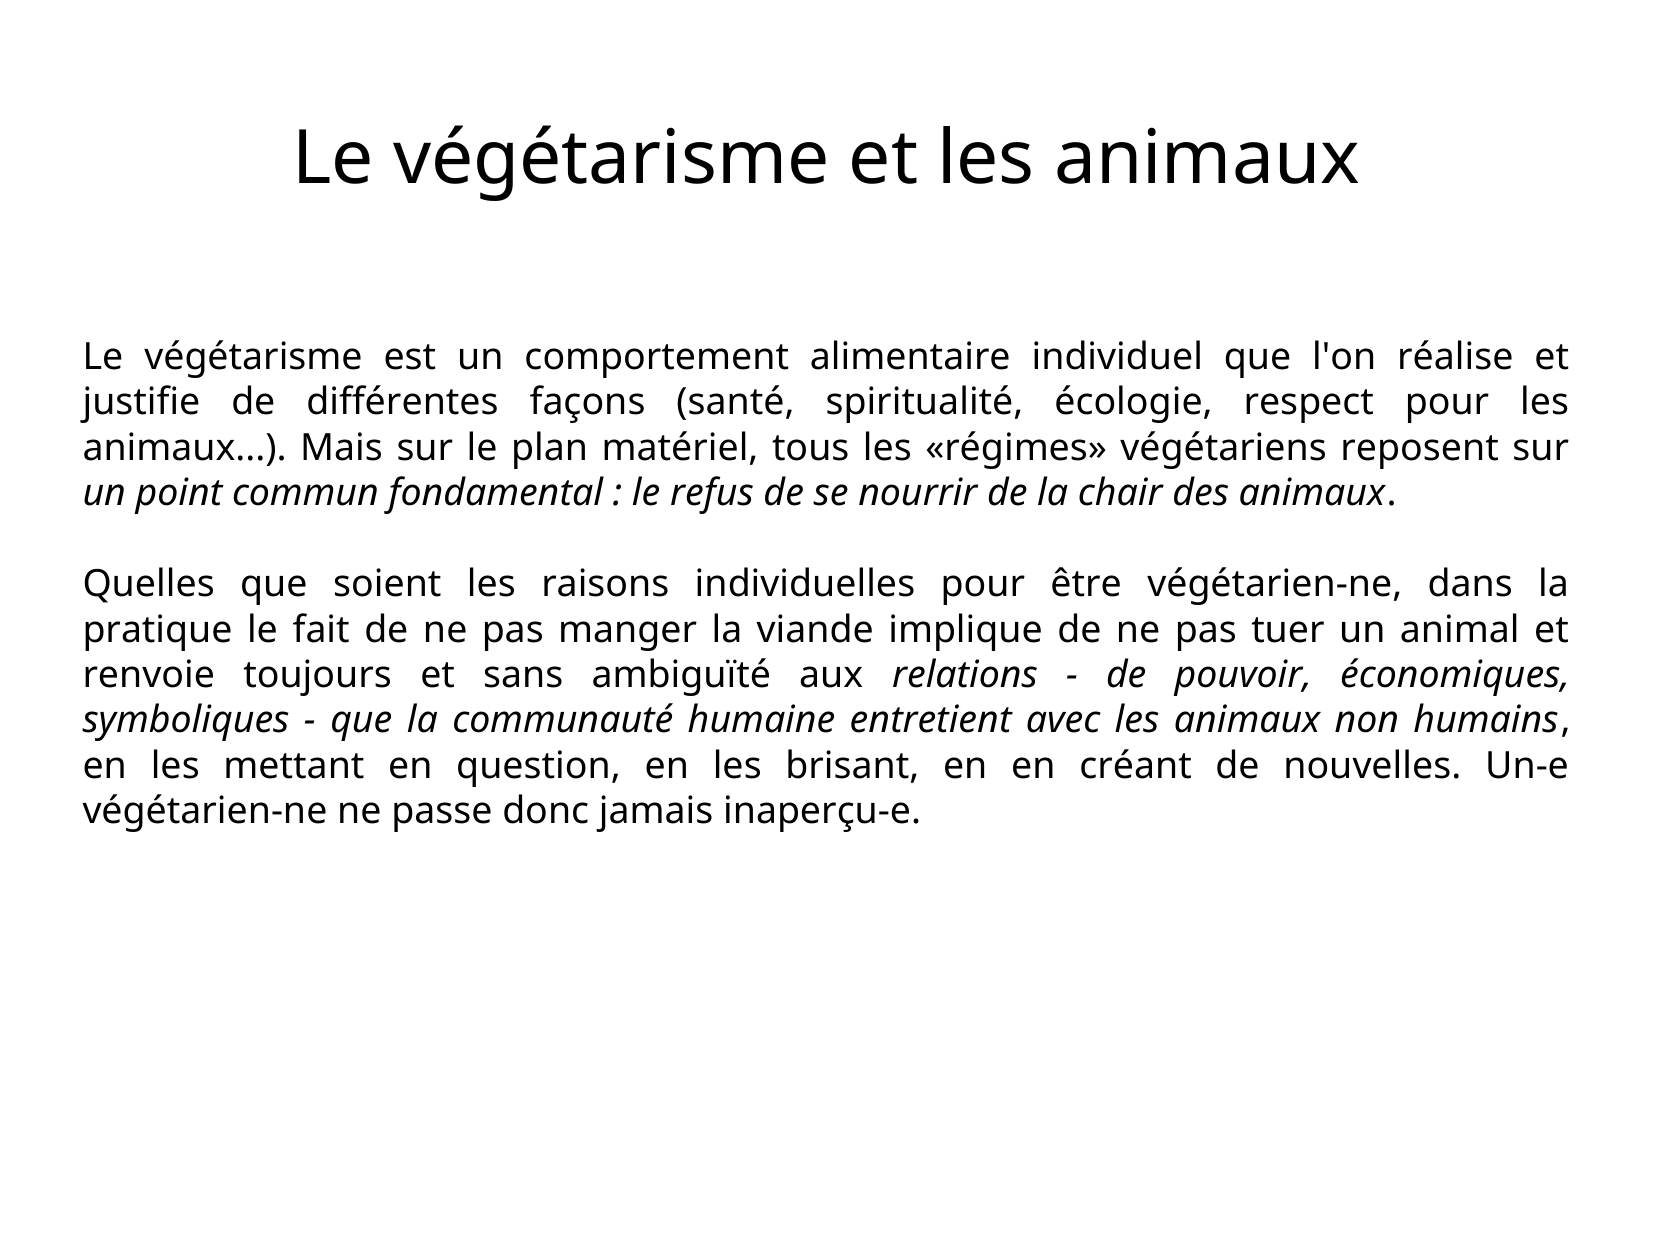

# Le végétarisme et les animaux
Le végétarisme est un comportement alimentaire individuel que l'on réalise et justifie de différentes façons (santé, spiritualité, écologie, respect pour les animaux...). Mais sur le plan matériel, tous les «régimes» végétariens reposent sur un point commun fondamental : le refus de se nourrir de la chair des animaux.
Quelles que soient les raisons individuelles pour être végétarien-ne, dans la pratique le fait de ne pas manger la viande implique de ne pas tuer un animal et renvoie toujours et sans ambiguïté aux relations - de pouvoir, économiques, symboliques - que la communauté humaine entretient avec les animaux non humains, en les mettant en question, en les brisant, en en créant de nouvelles. Un-e végétarien-ne ne passe donc jamais inaperçu-e.